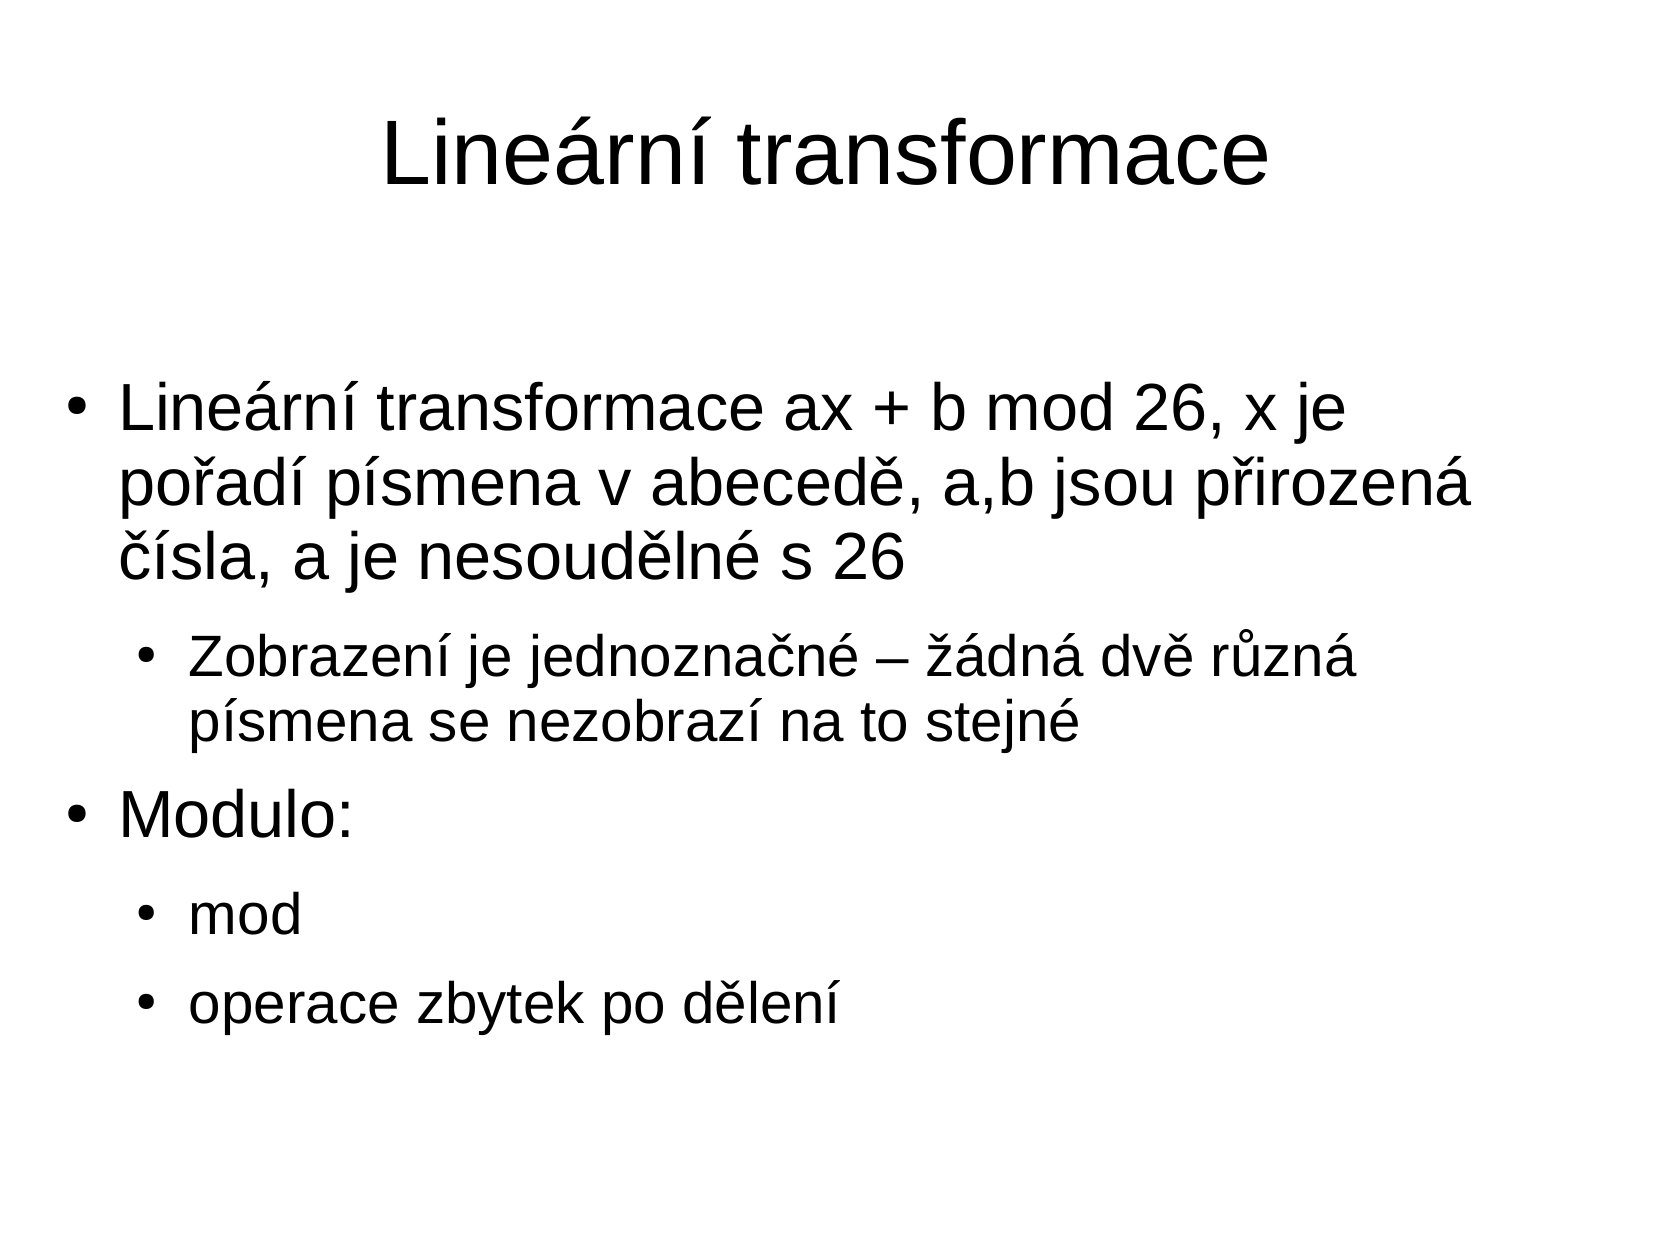

# Lineární transformace
Lineární transformace ax + b mod 26, x je pořadí písmena v abecedě, a,b jsou přirozená čísla, a je nesoudělné s 26
Zobrazení je jednoznačné – žádná dvě různá písmena se nezobrazí na to stejné
Modulo:
mod
operace zbytek po dělení